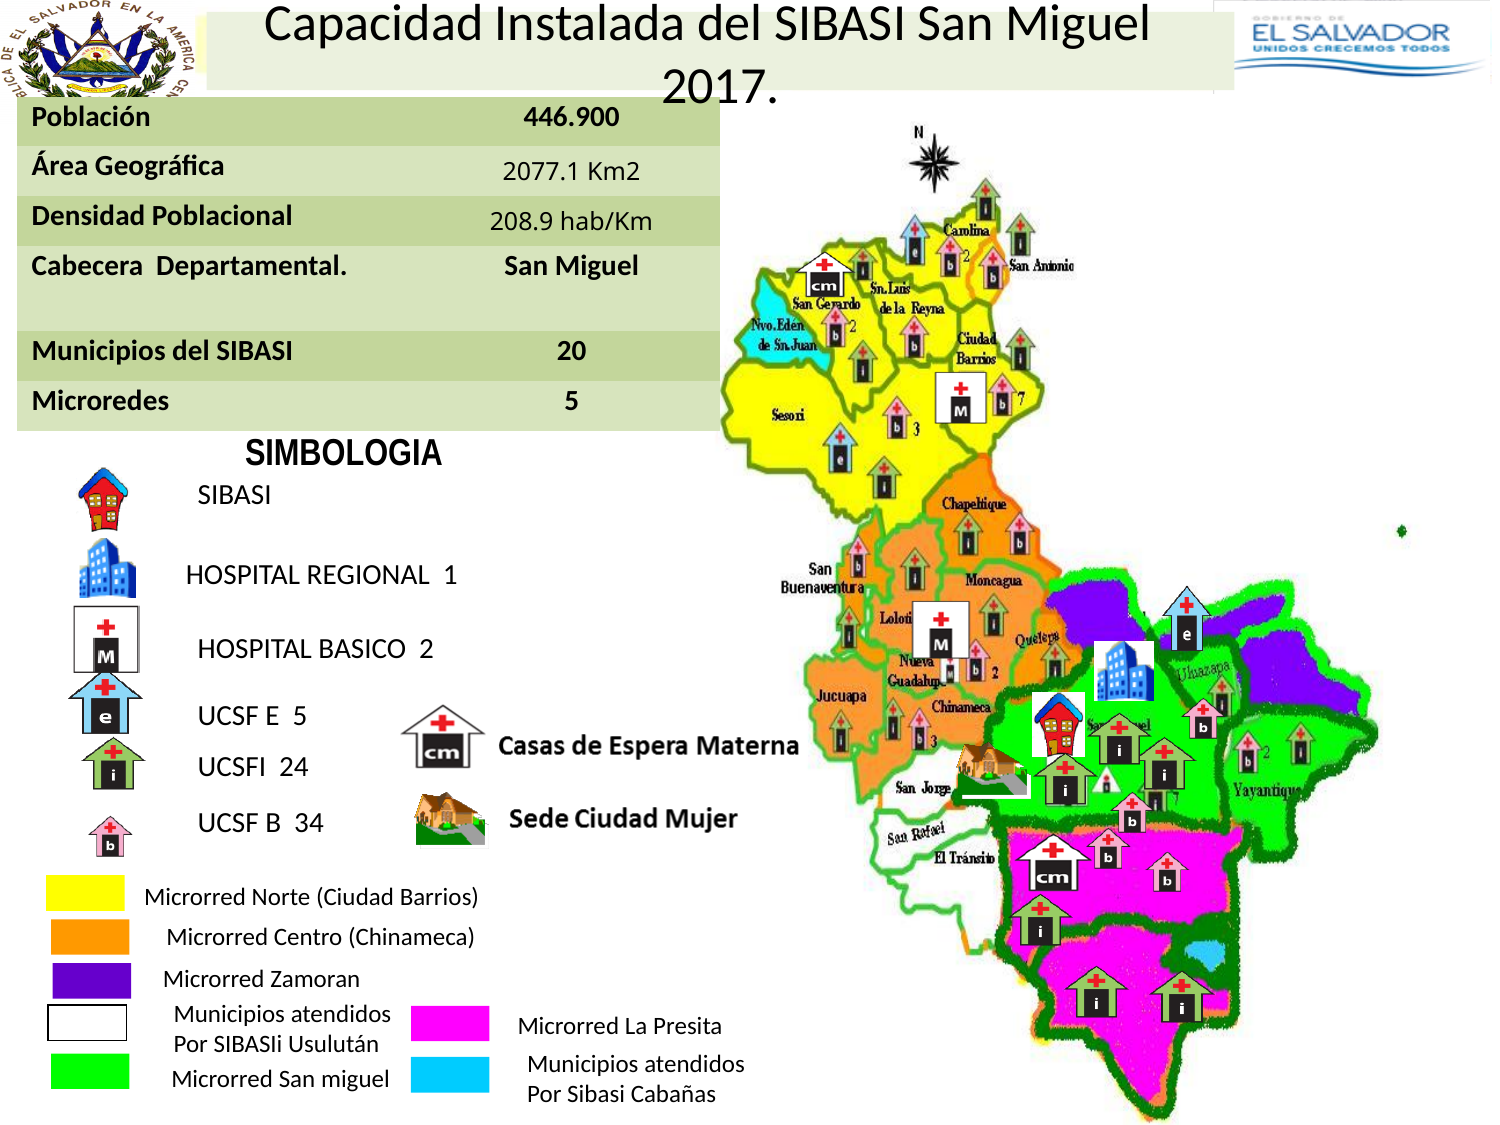

Capacidad Instalada del SIBASI San Miguel 2017.
| Población | 446.900 |
| --- | --- |
| Área Geográfica | 2077.1 Km2 |
| Densidad Poblacional | 208.9 hab/Km |
| Cabecera Departamental. | San Miguel |
| Municipios del SIBASI | 20 |
| Microredes | 5 |
SIMBOLOGIA
SIBASI
HOSPITAL REGIONAL 1
HOSPITAL BASICO 2
UCSF E 5
UCSFI 24
UCSF B 34
Microrred Norte (Ciudad Barrios)
Microrred Centro (Chinameca)
Microrred Zamoran
Municipios atendidos
Por SIBASIi Usulután
Microrred La Presita
Municipios atendidos
Por Sibasi Cabañas
Microrred San miguel